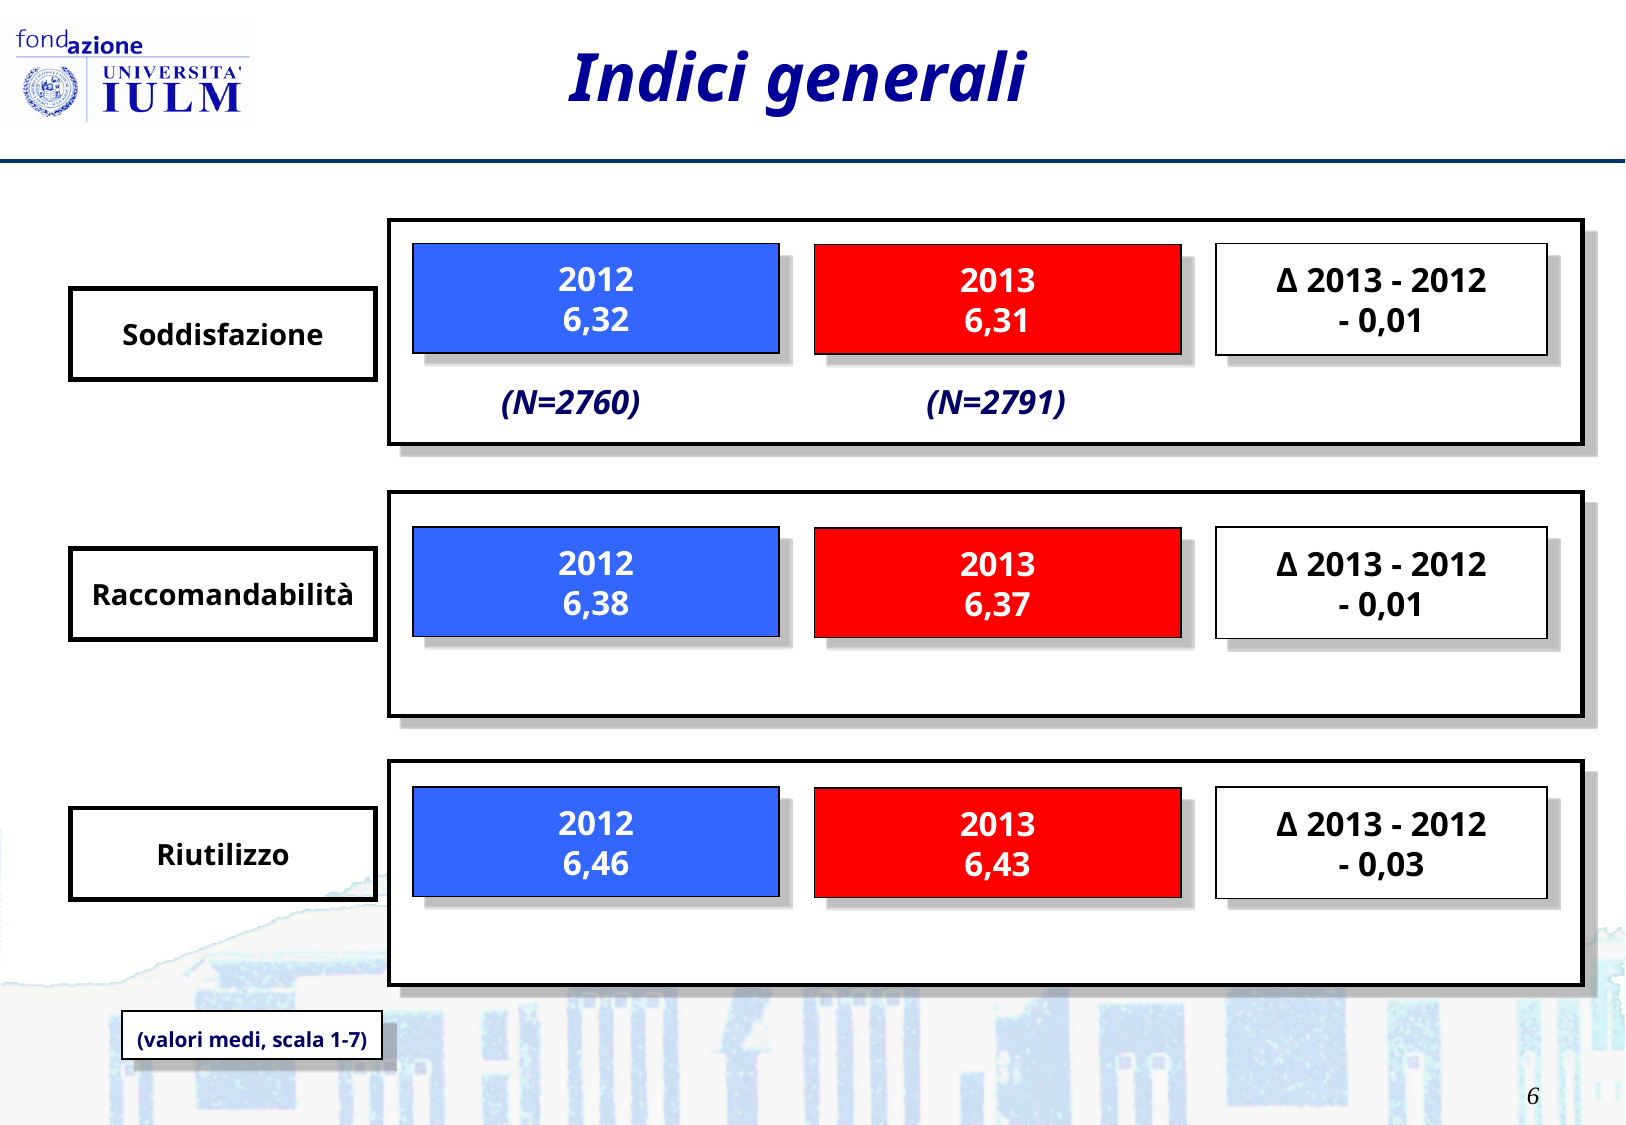

Indici generali
Δ 2013 - 2012
- 0,01
2012
6,32
2013
6,31
Soddisfazione
(N=2760)
(N=2791)
Δ 2013 - 2012
- 0,01
2012
6,38
2013
6,37
Raccomandabilità
Δ 2013 - 2012
- 0,03
2012
6,46
2013
6,43
Riutilizzo
(valori medi, scala 1-7)